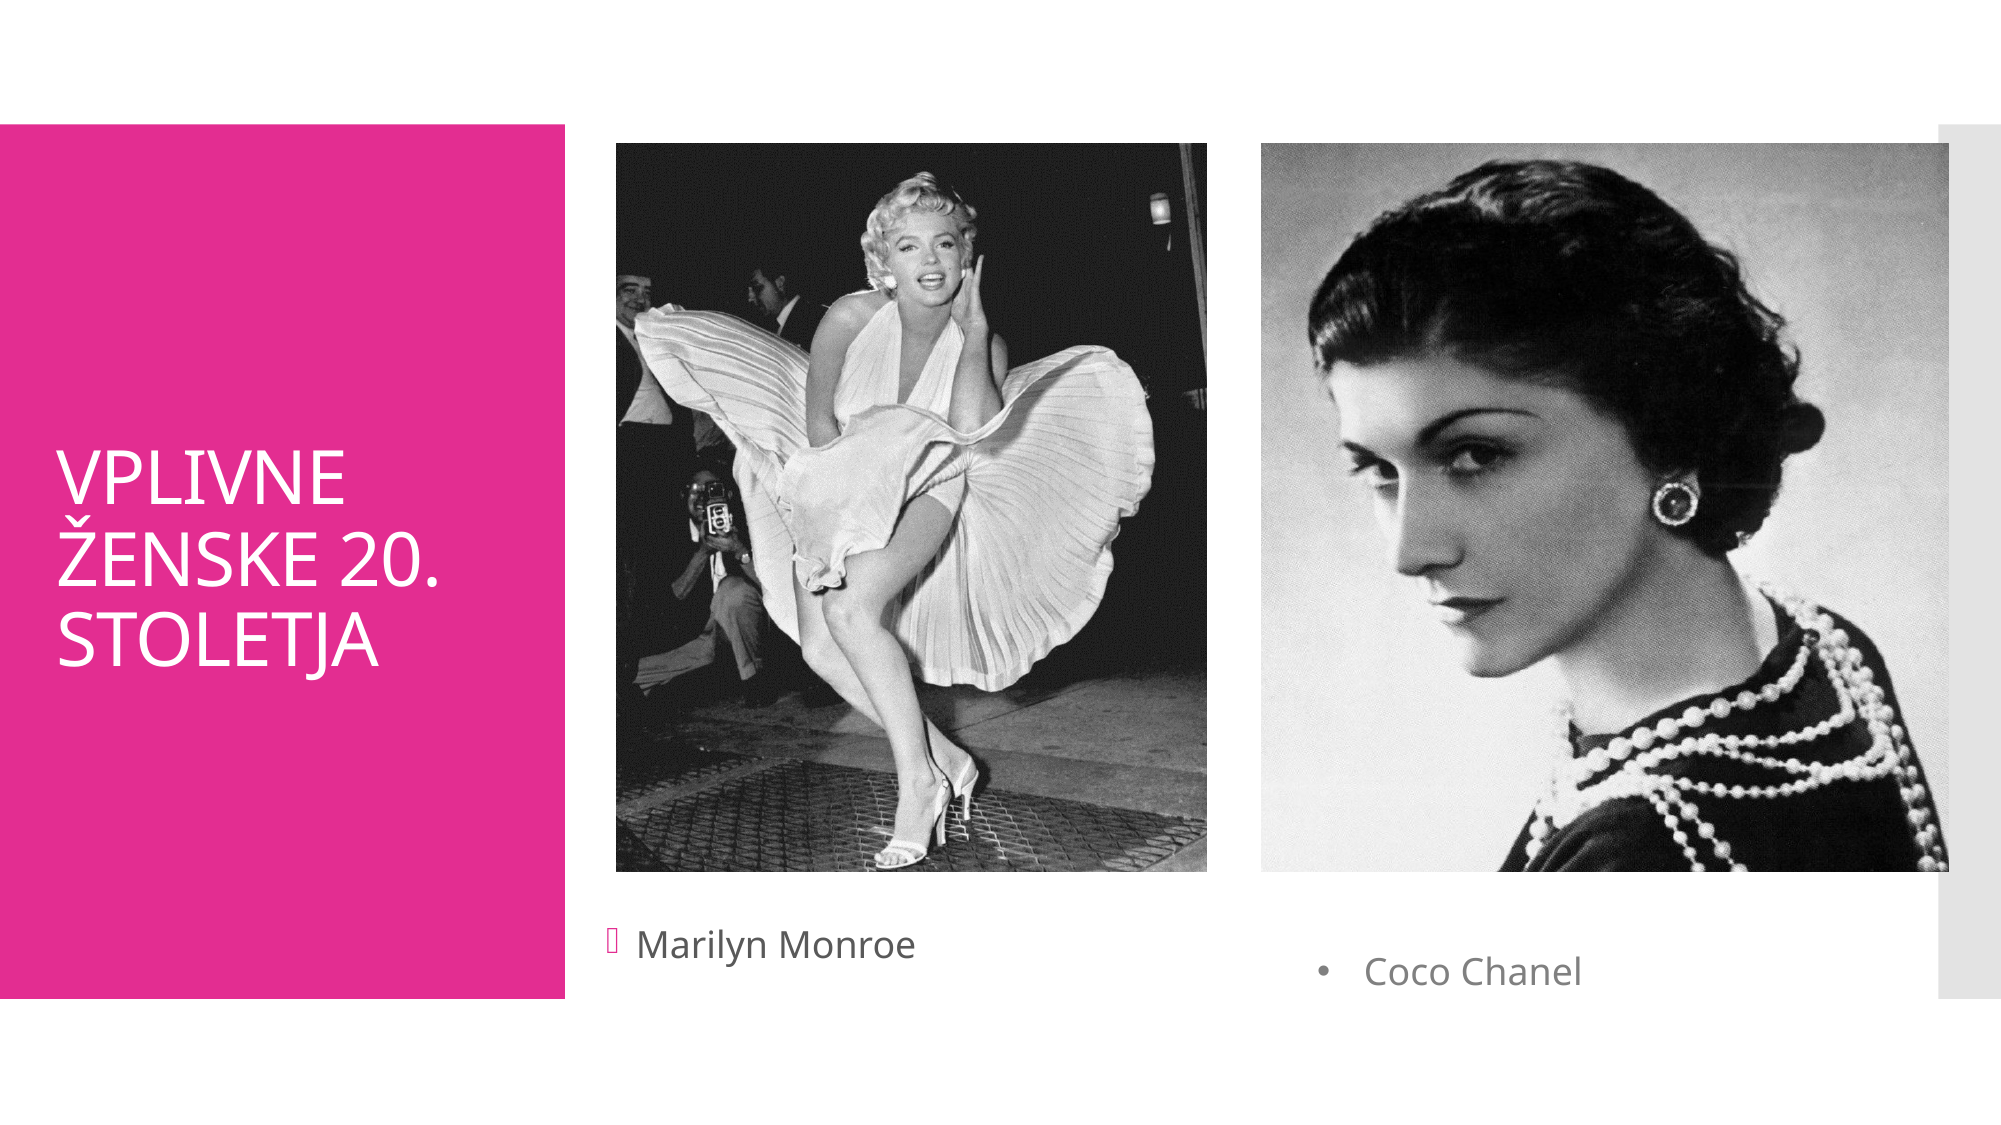

# VPLIVNE ŽENSKE 20. STOLETJA
Marilyn Monroe
Coco Chanel